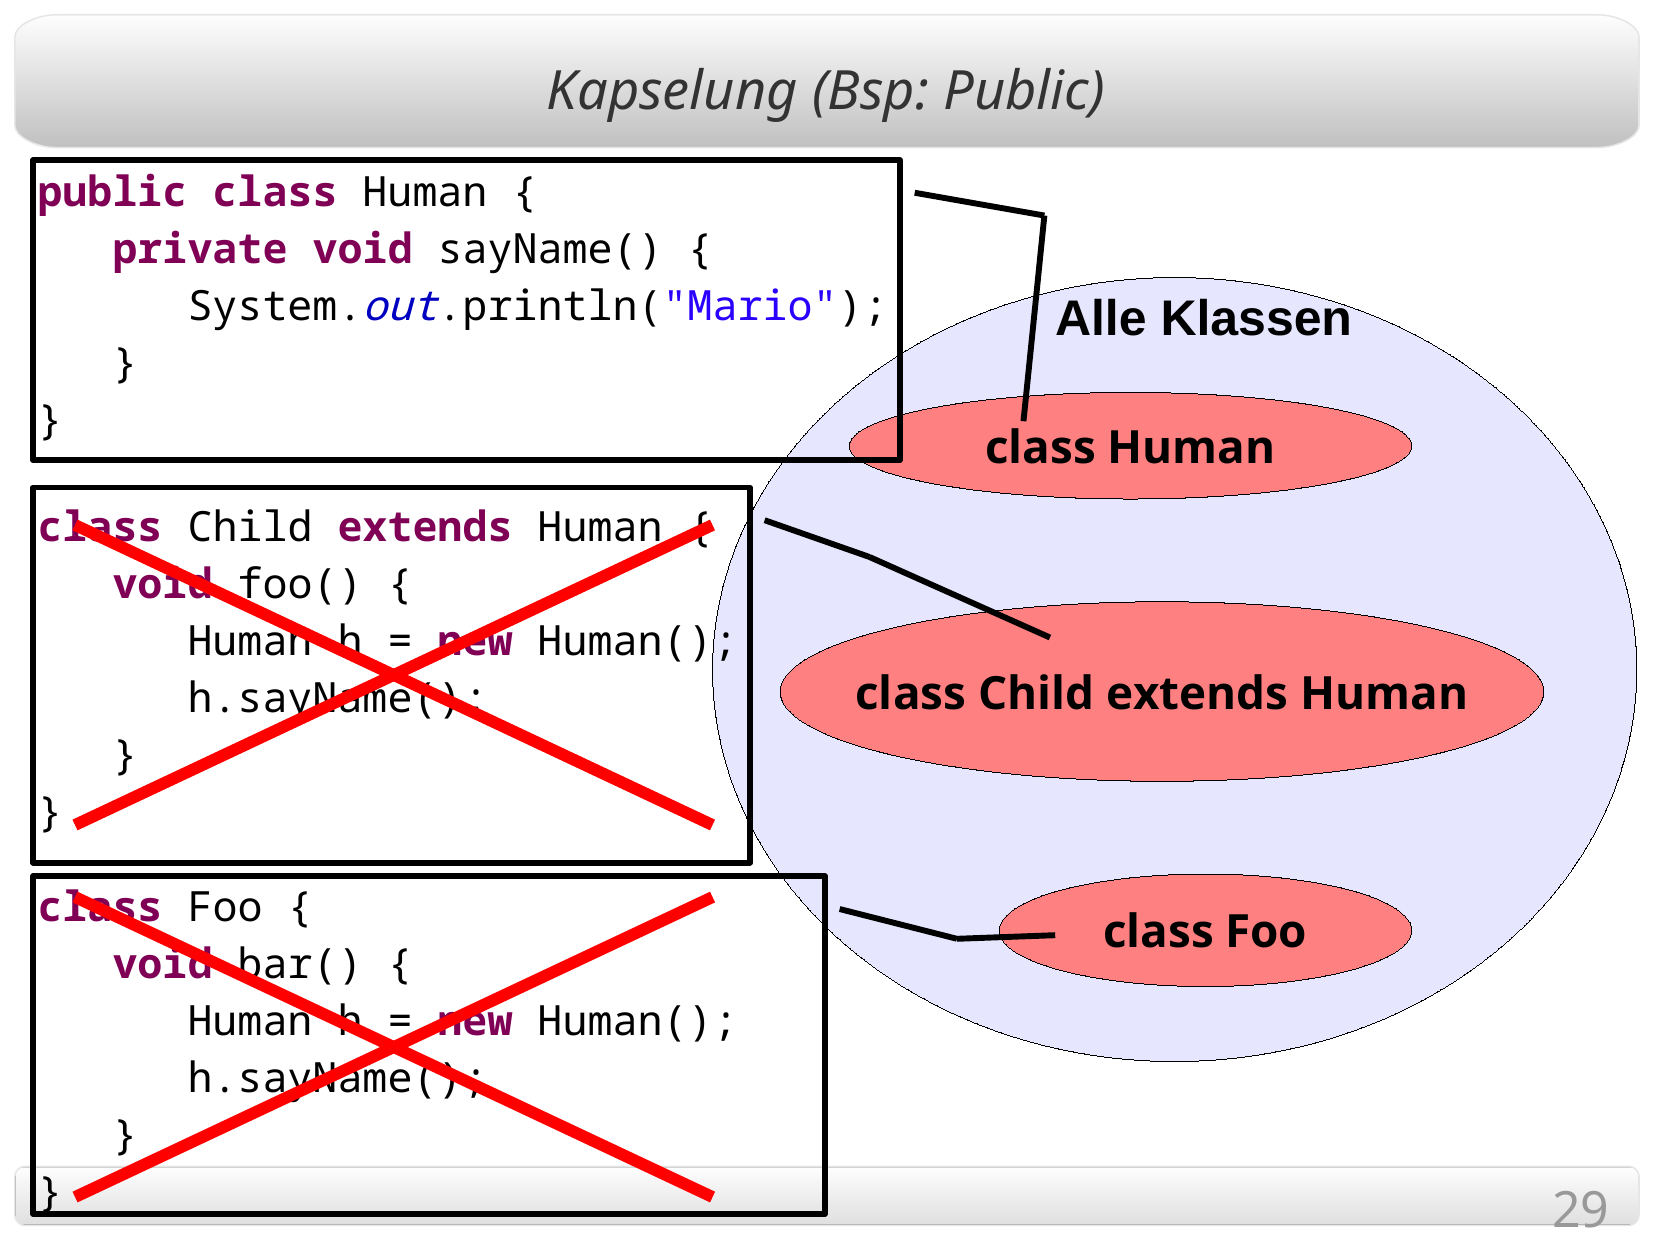

#
Kapselung (Bsp: Public)
public class Human {
	private void sayName() {
		System.out.println("Mario");
	}
}
Alle Klassen
class Human
class Child extends Human {
	void foo() {
		Human h = new Human();
		h.sayName();
	}
}
class Child extends Human
class Foo
class Foo {
	void bar() {
		Human h = new Human();
		h.sayName();
	}
}